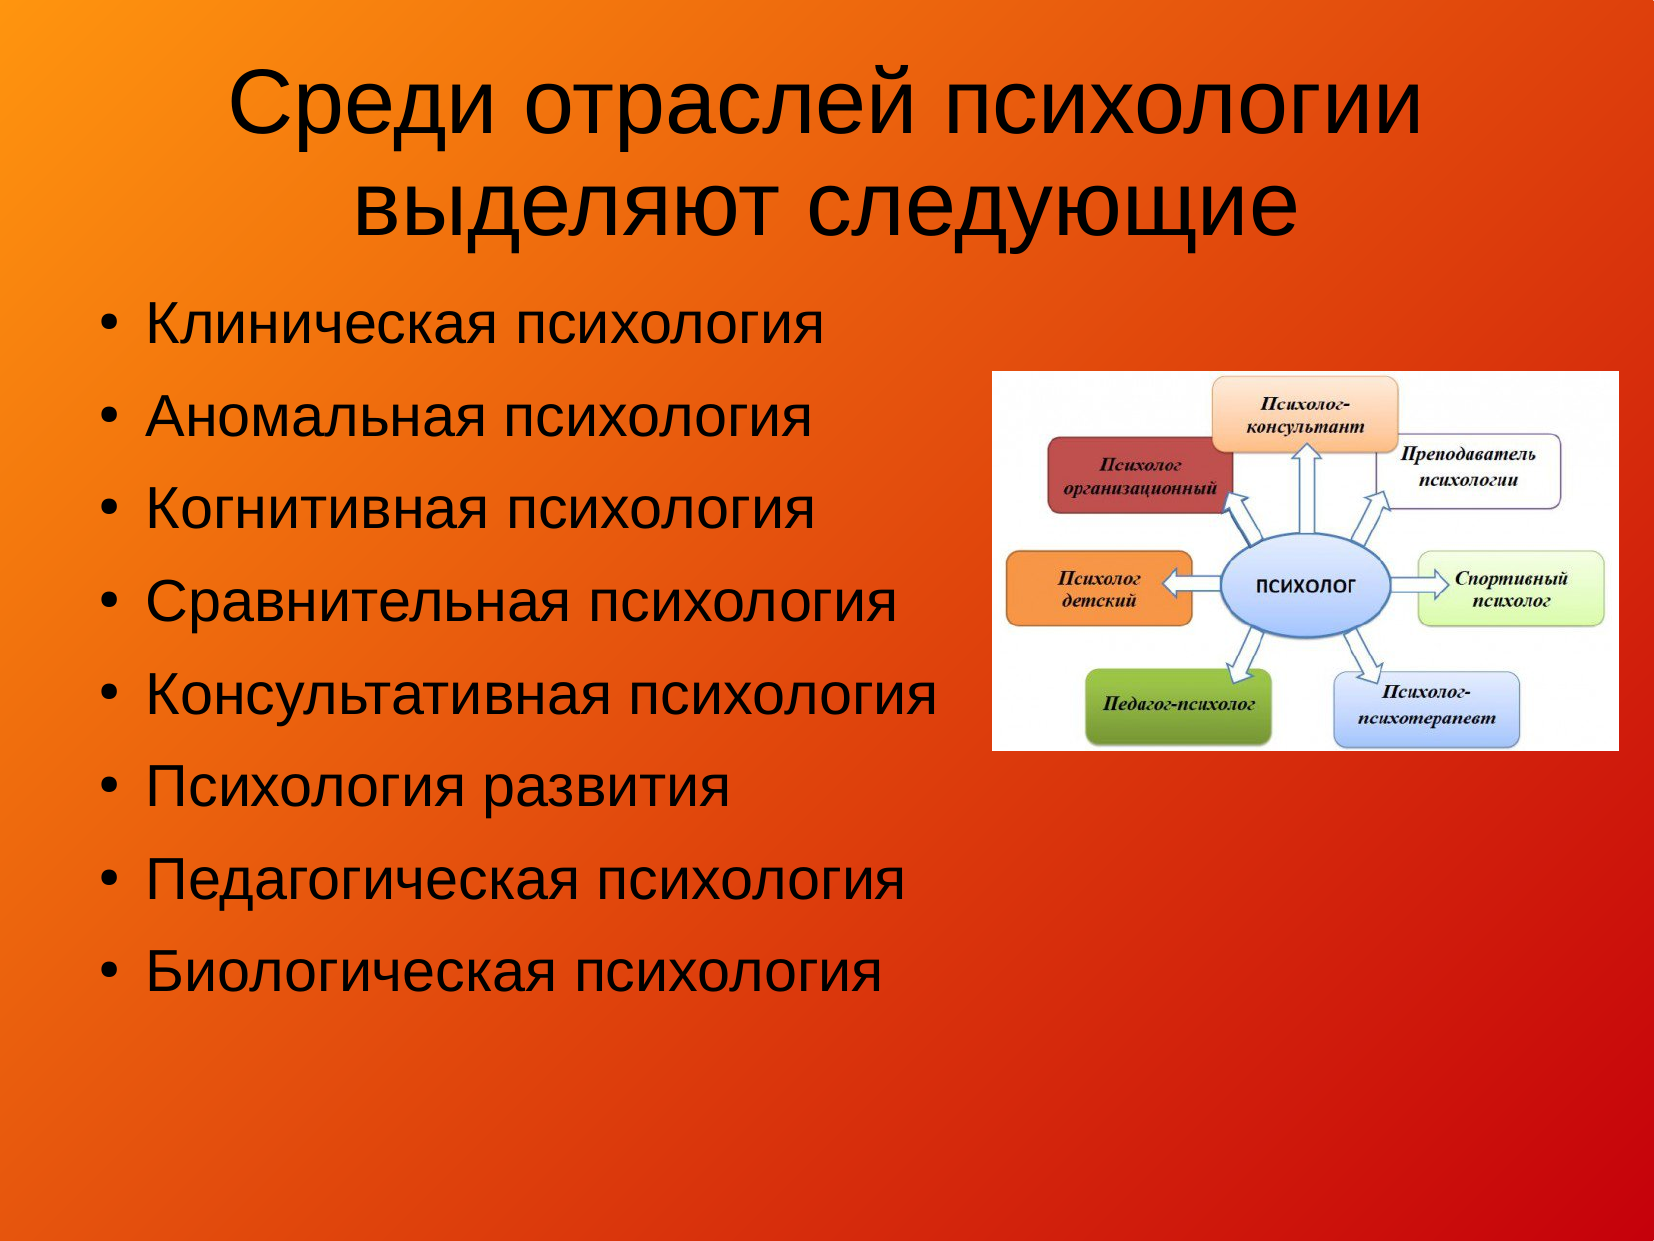

# Среди отраслей психологии выделяют следующие
Клиническая психология
Аномальная психология
Когнитивная психология
Сравнительная психология
Консультативная психология
Психология развития
Педагогическая психология
Биологическая психология